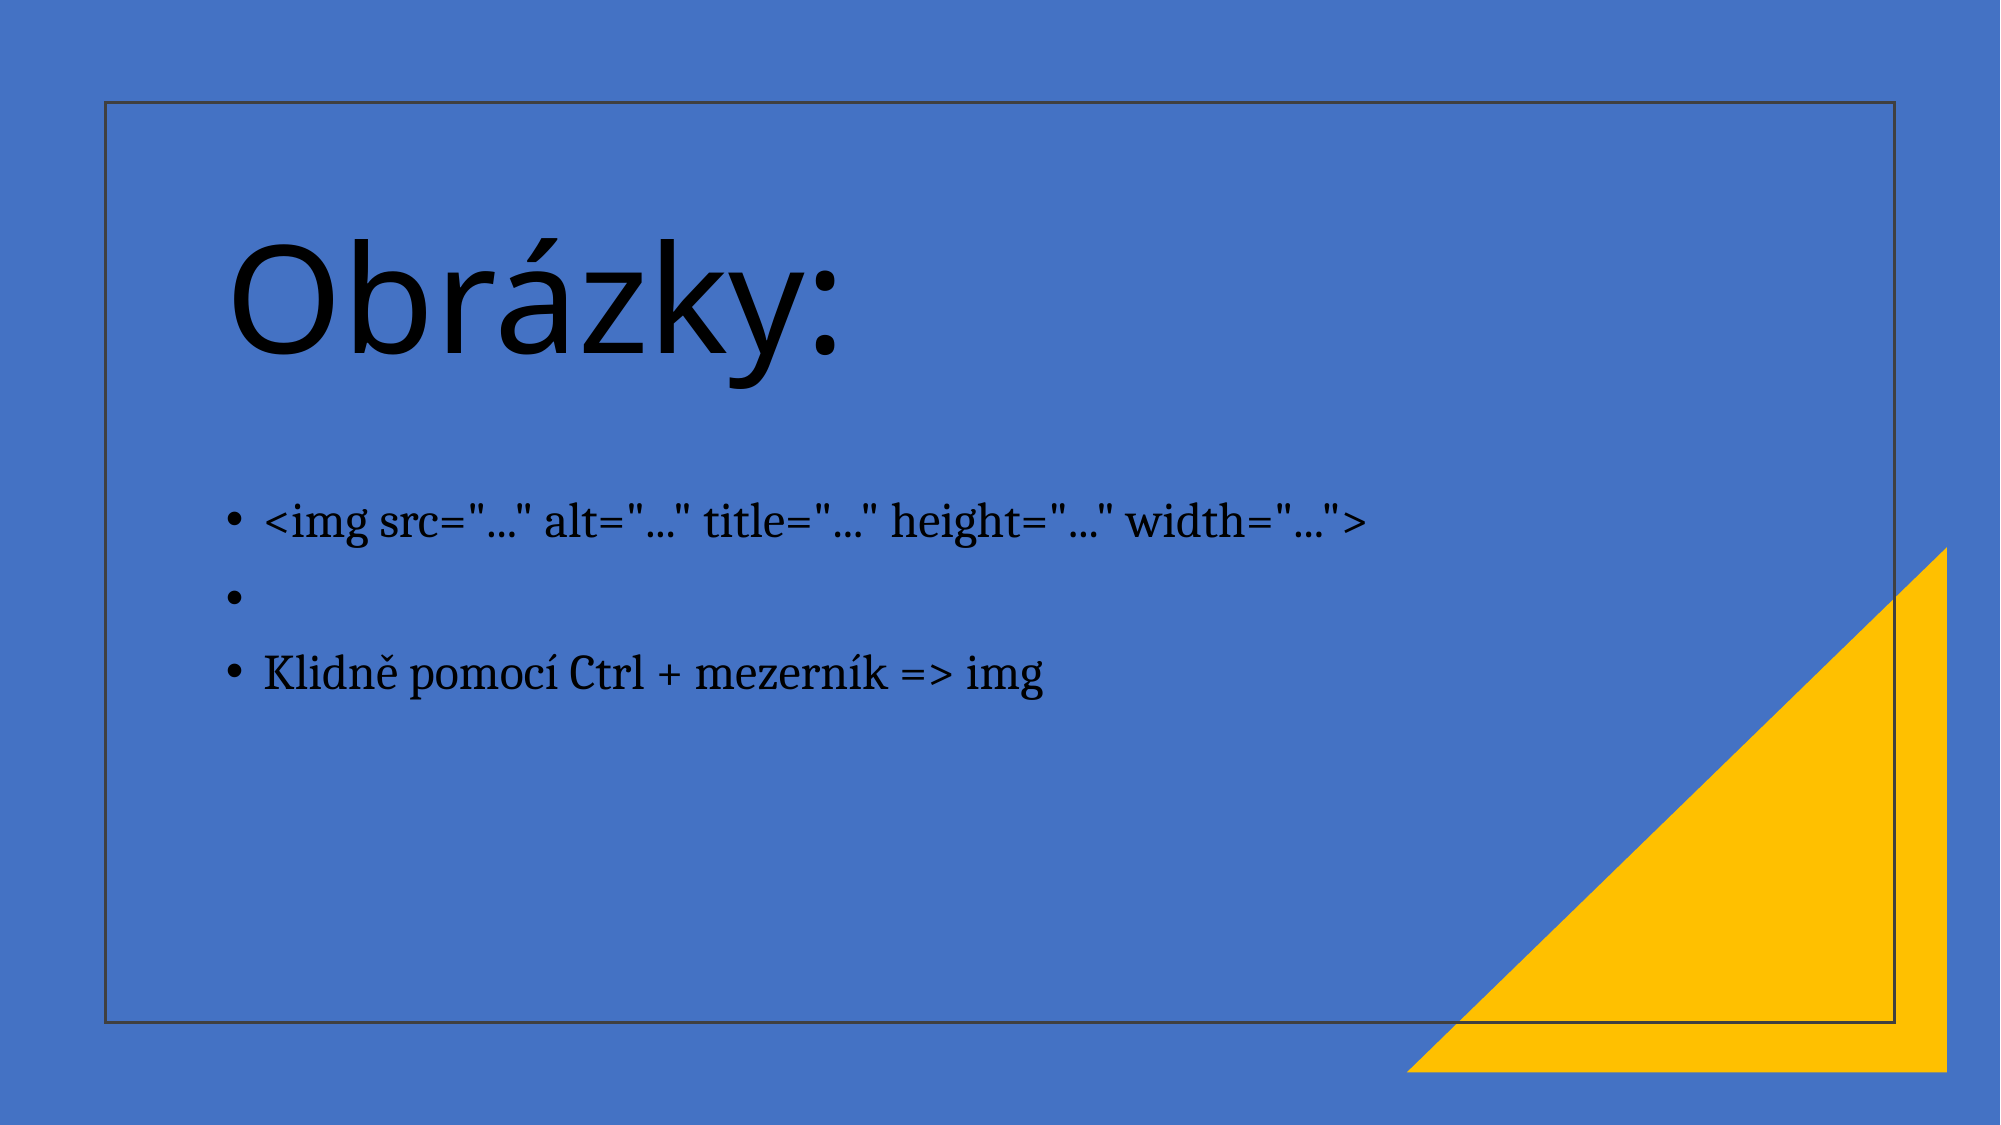

# Obrázky:
<img src="..." alt="..." title="..." height="..." width="...">
Klidně pomocí Ctrl + mezerník => img